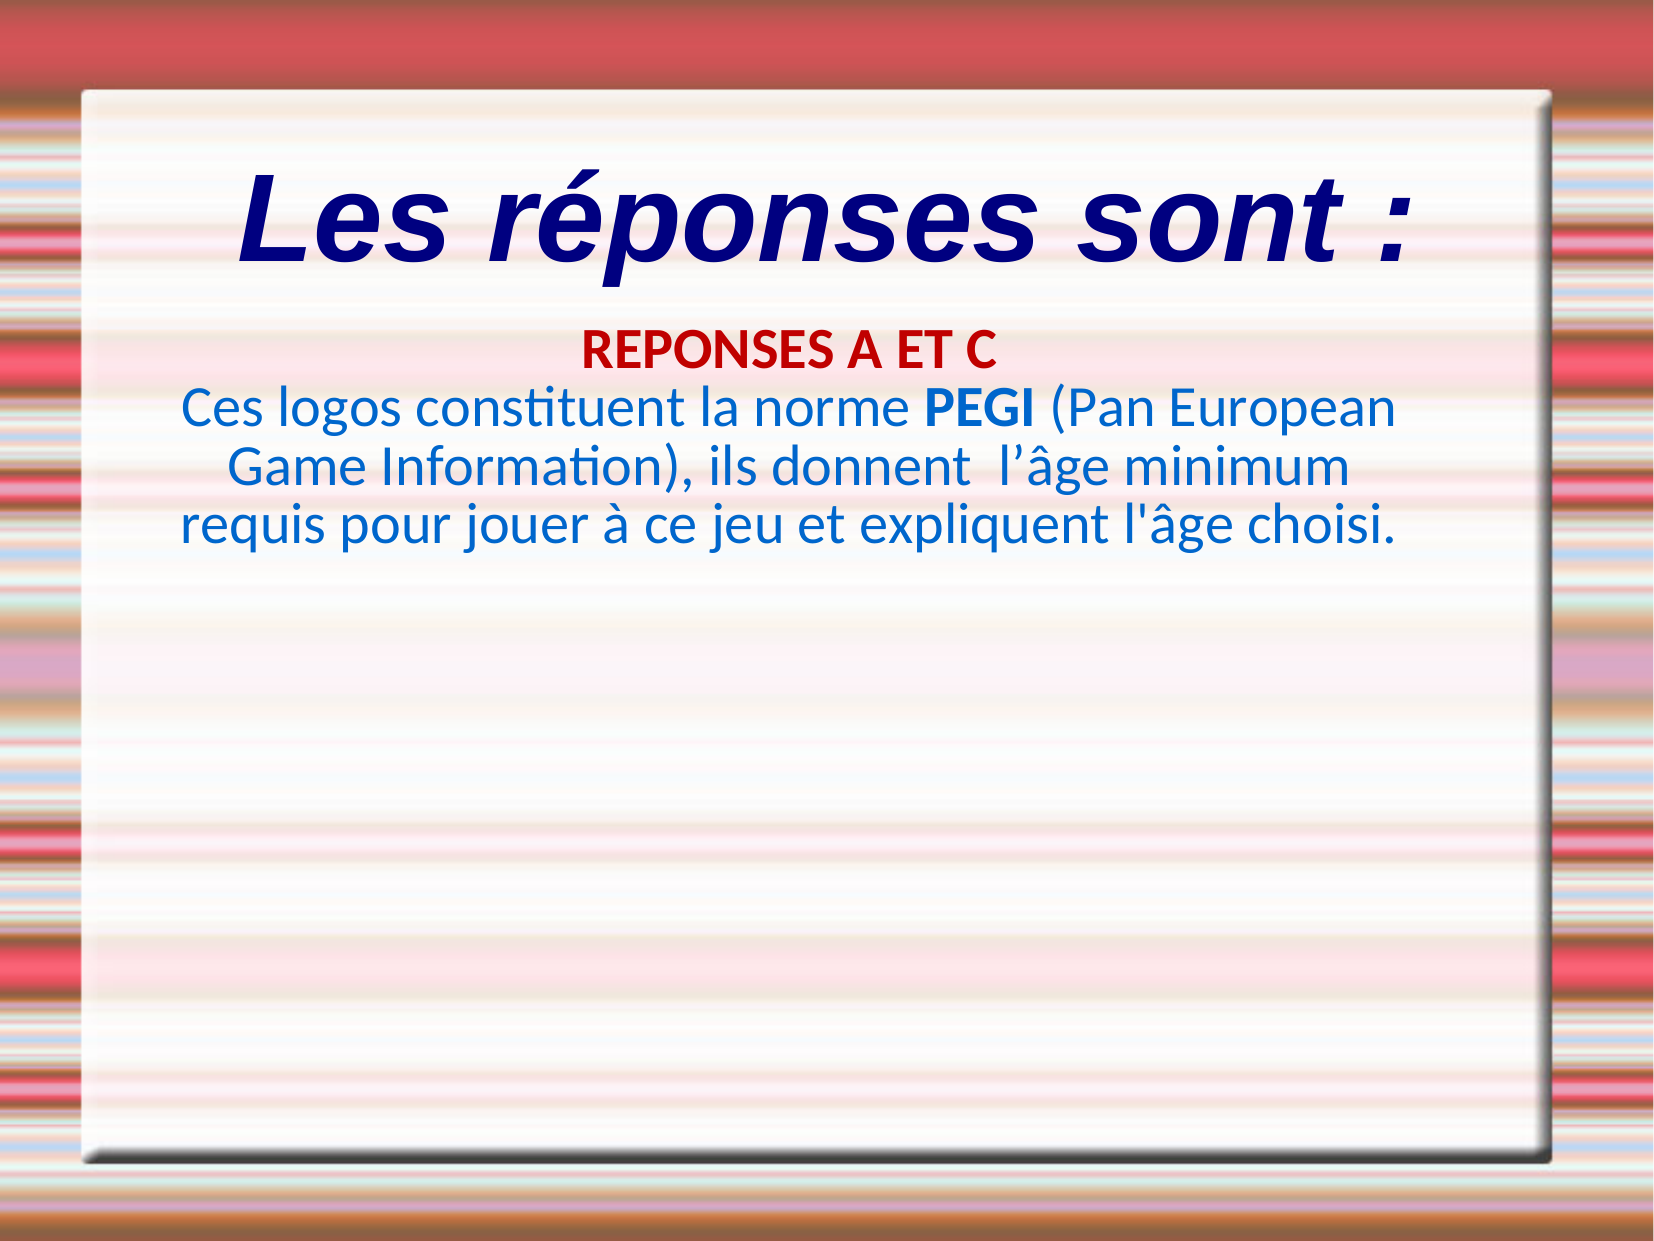

# Les réponses sont :
REPONSES A ET C
Ces logos constituent la norme PEGI (Pan European Game Information), ils donnent l’âge minimum requis pour jouer à ce jeu et expliquent l'âge choisi.